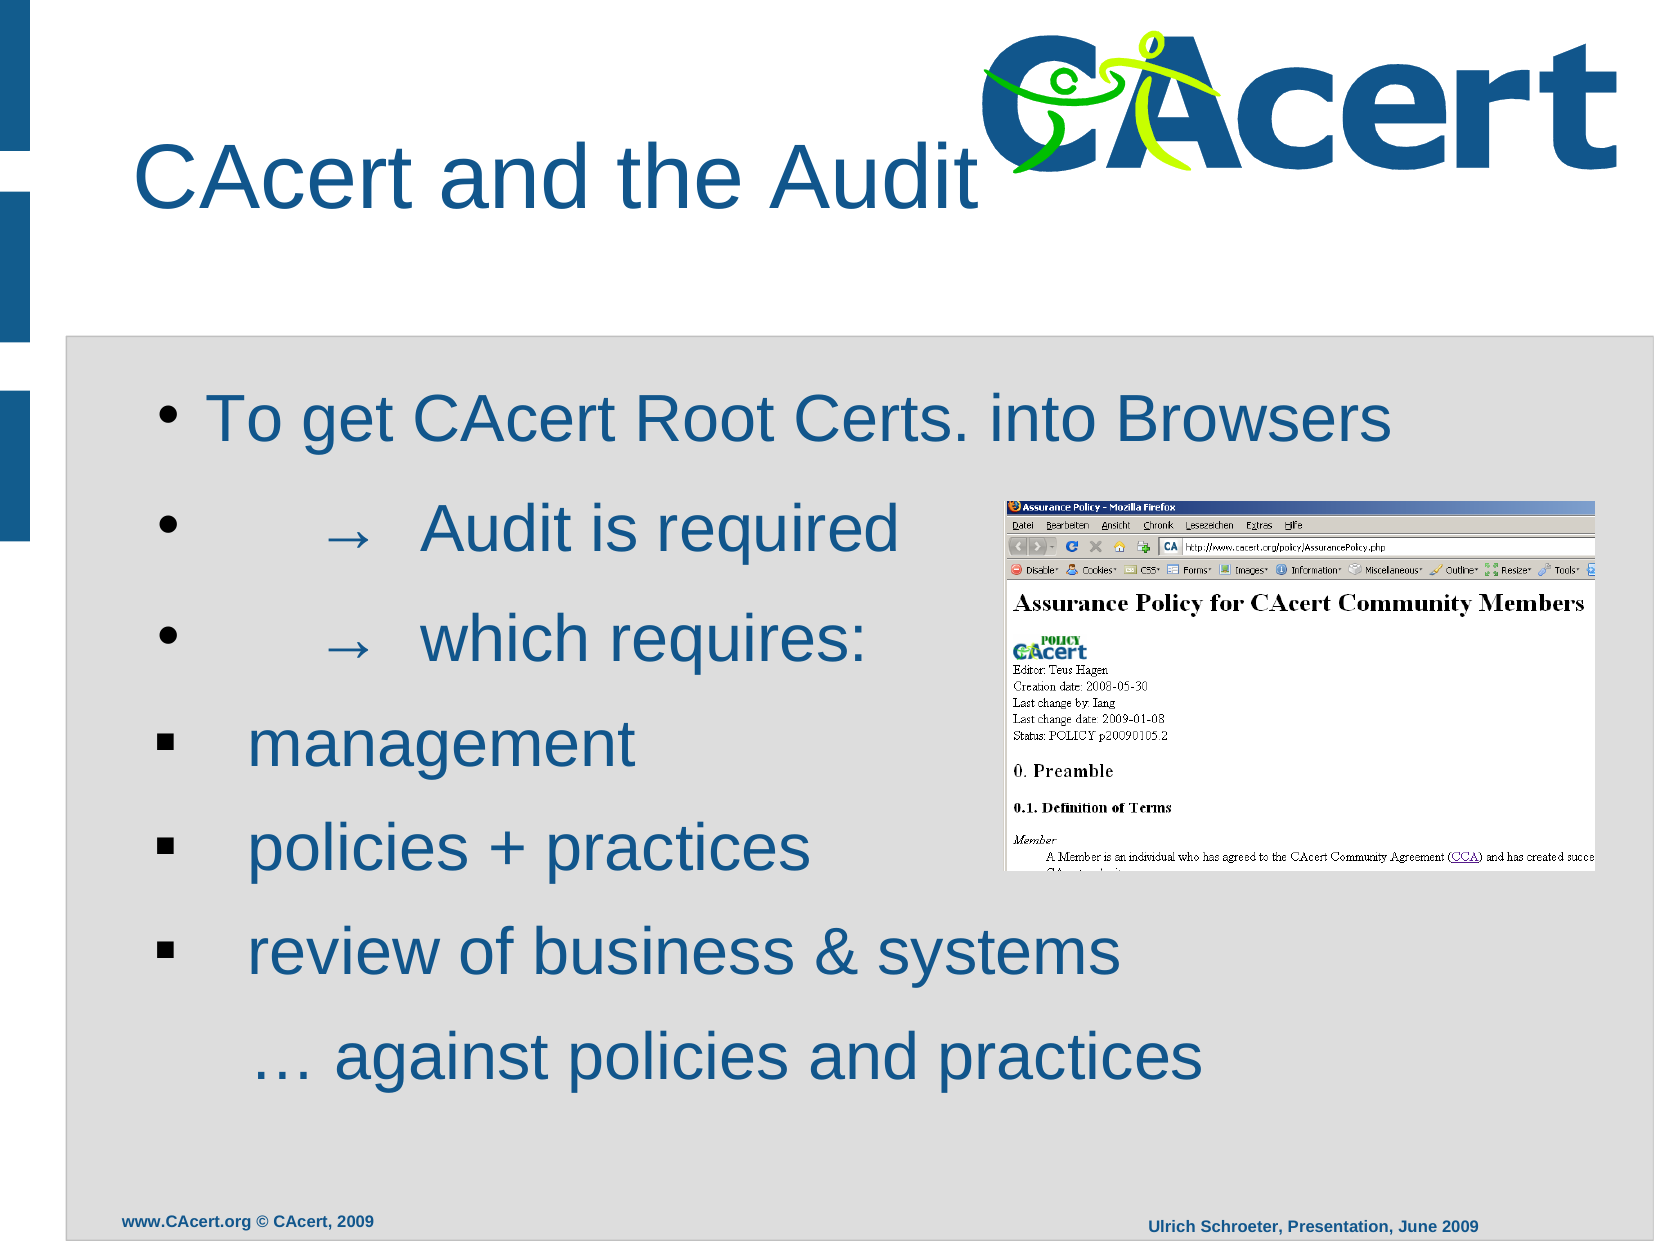

CAcert and the Audit
 To get CAcert Root Certs. into Browsers
 → Audit is required
 → which requires:
 management
 policies + practices
 review of business & systems
 … against policies and practices